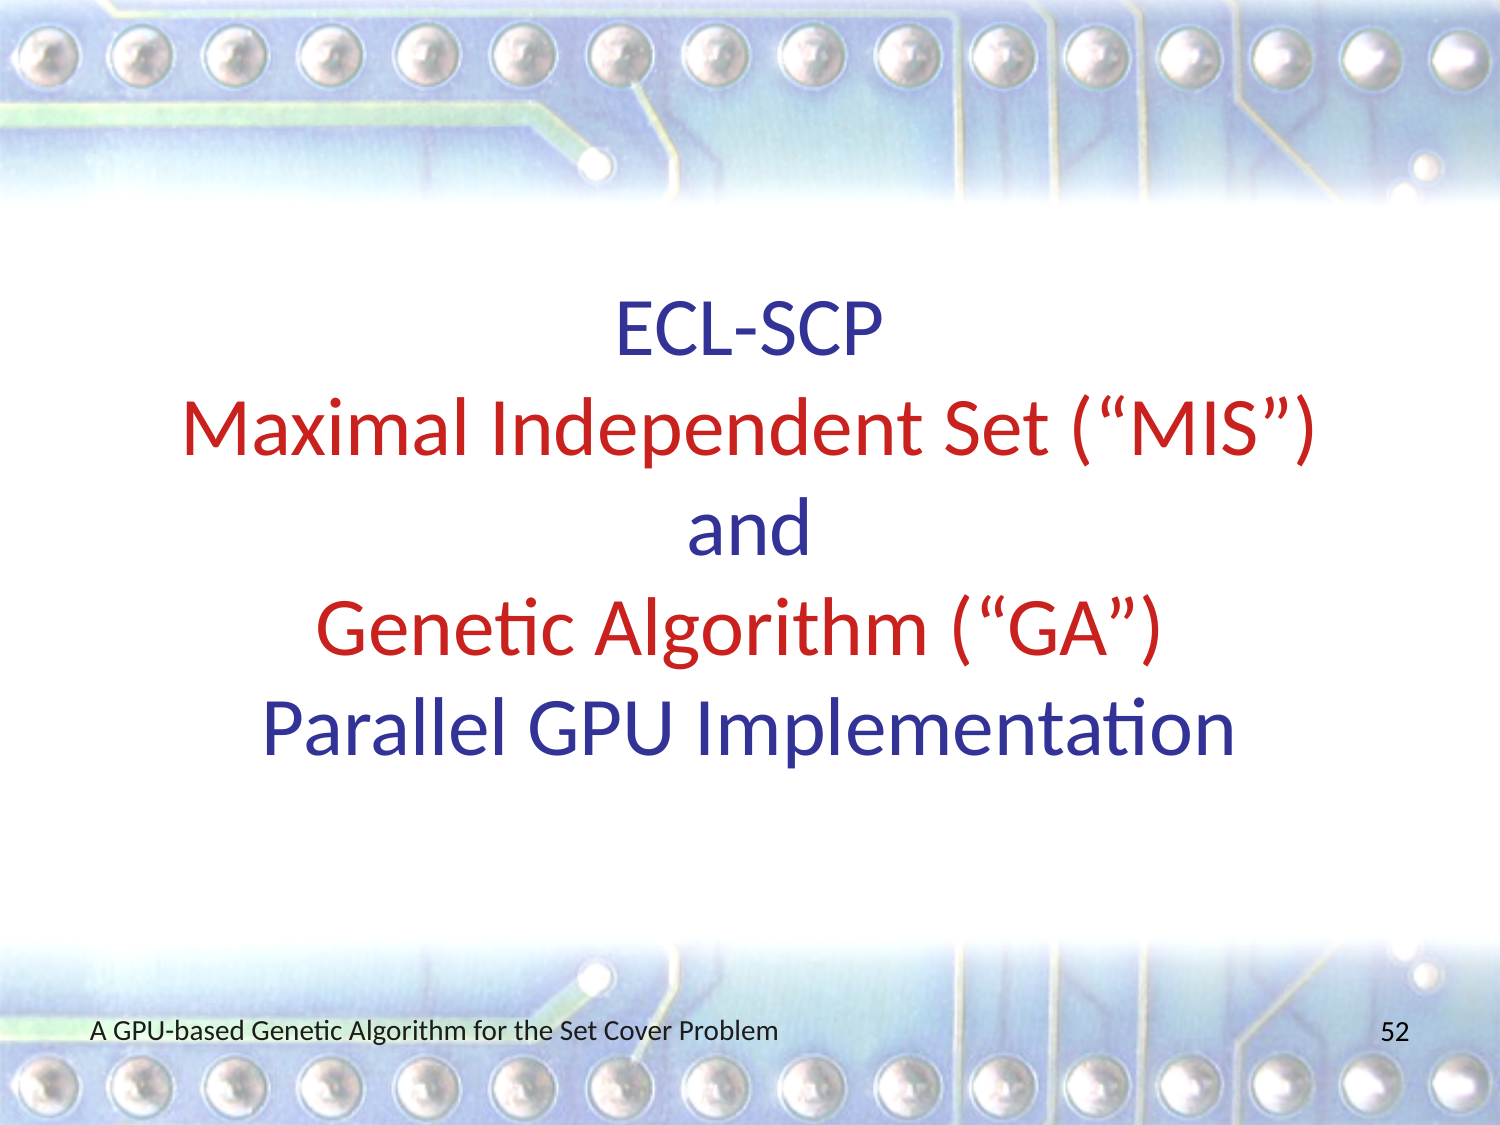

# ECL-SCP Maximal Independent Set (“MIS”) and Genetic Algorithm (“GA”) Parallel GPU Implementation
A GPU-based Genetic Algorithm for the Set Cover Problem
52